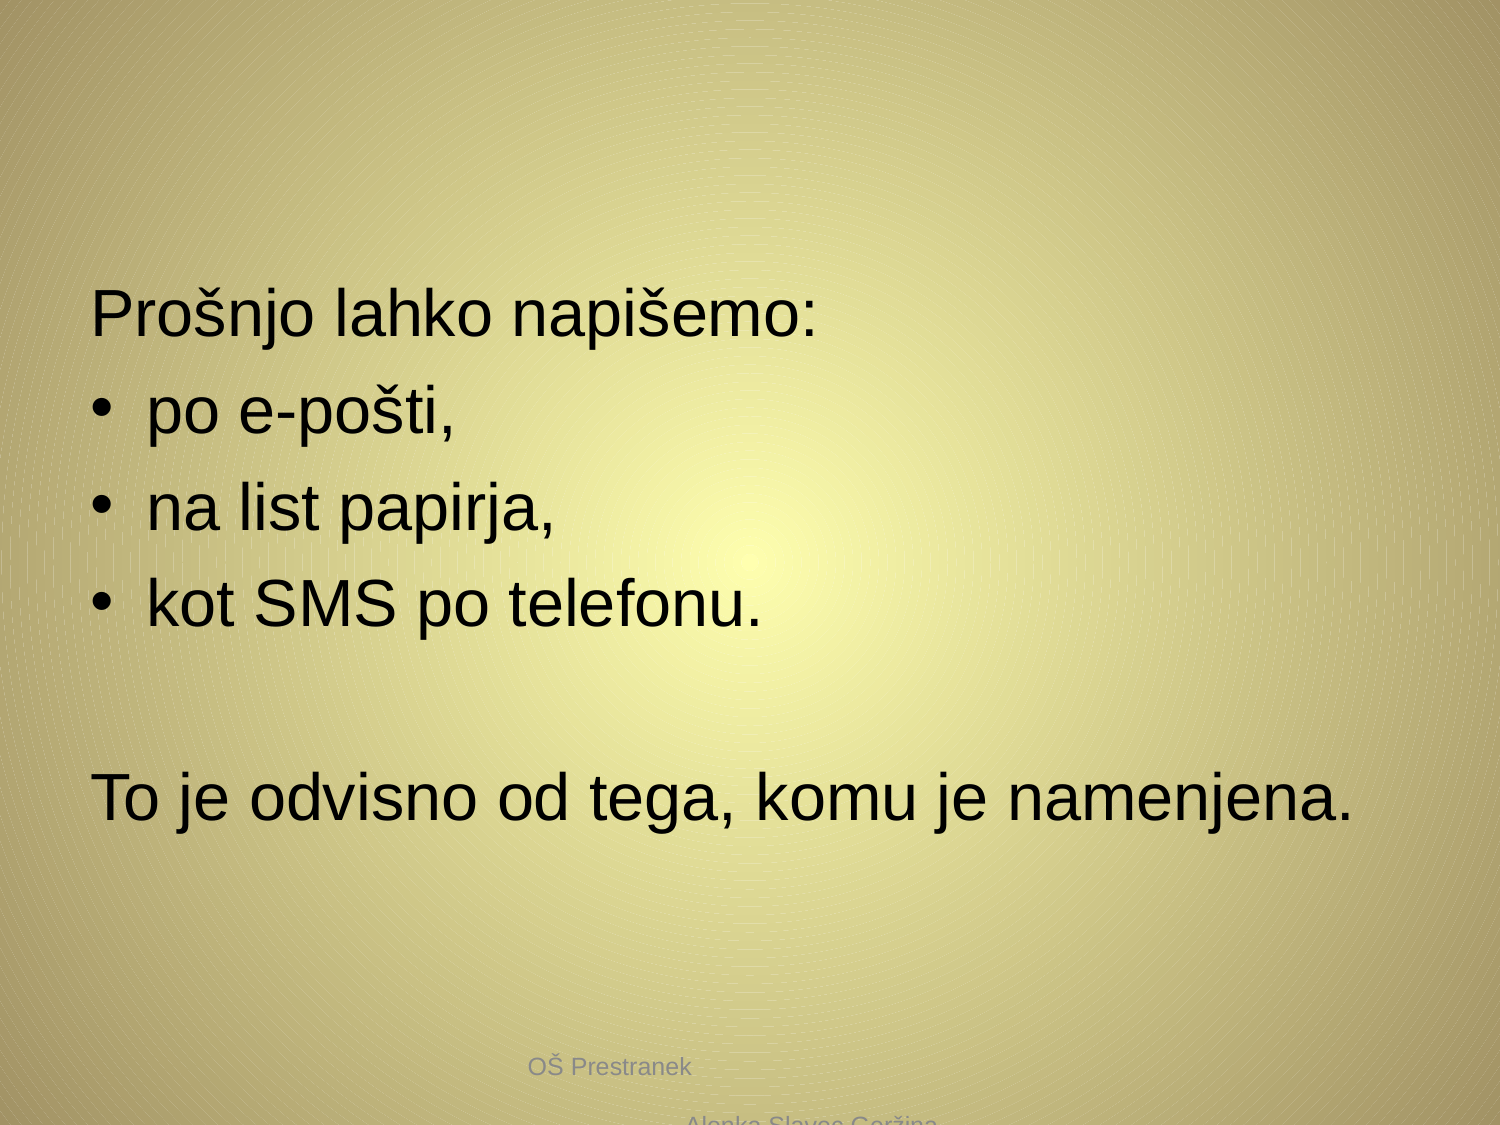

#
Prošnjo lahko napišemo:
po e-pošti,
na list papirja,
kot SMS po telefonu.
To je odvisno od tega, komu je namenjena.
OŠ Prestranek Alenka Slavec Geržina